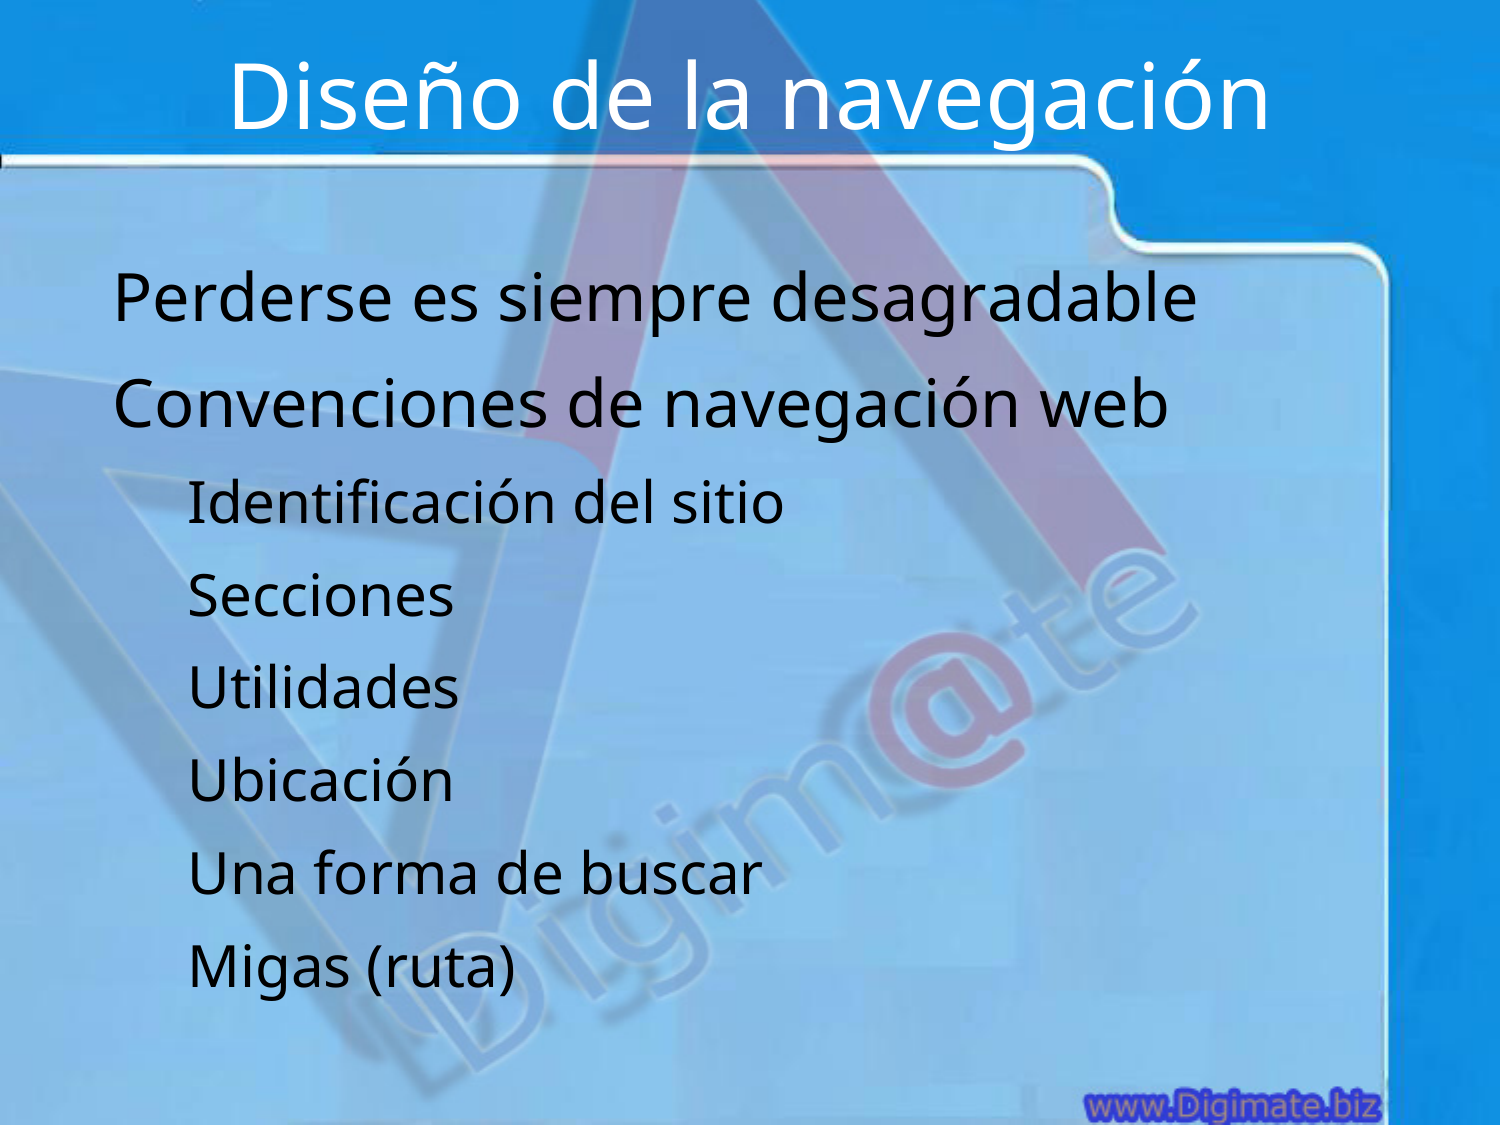

# Diseño de la navegación
Perderse es siempre desagradable
Convenciones de navegación web
Identificación del sitio
Secciones
Utilidades
Ubicación
Una forma de buscar
Migas (ruta)